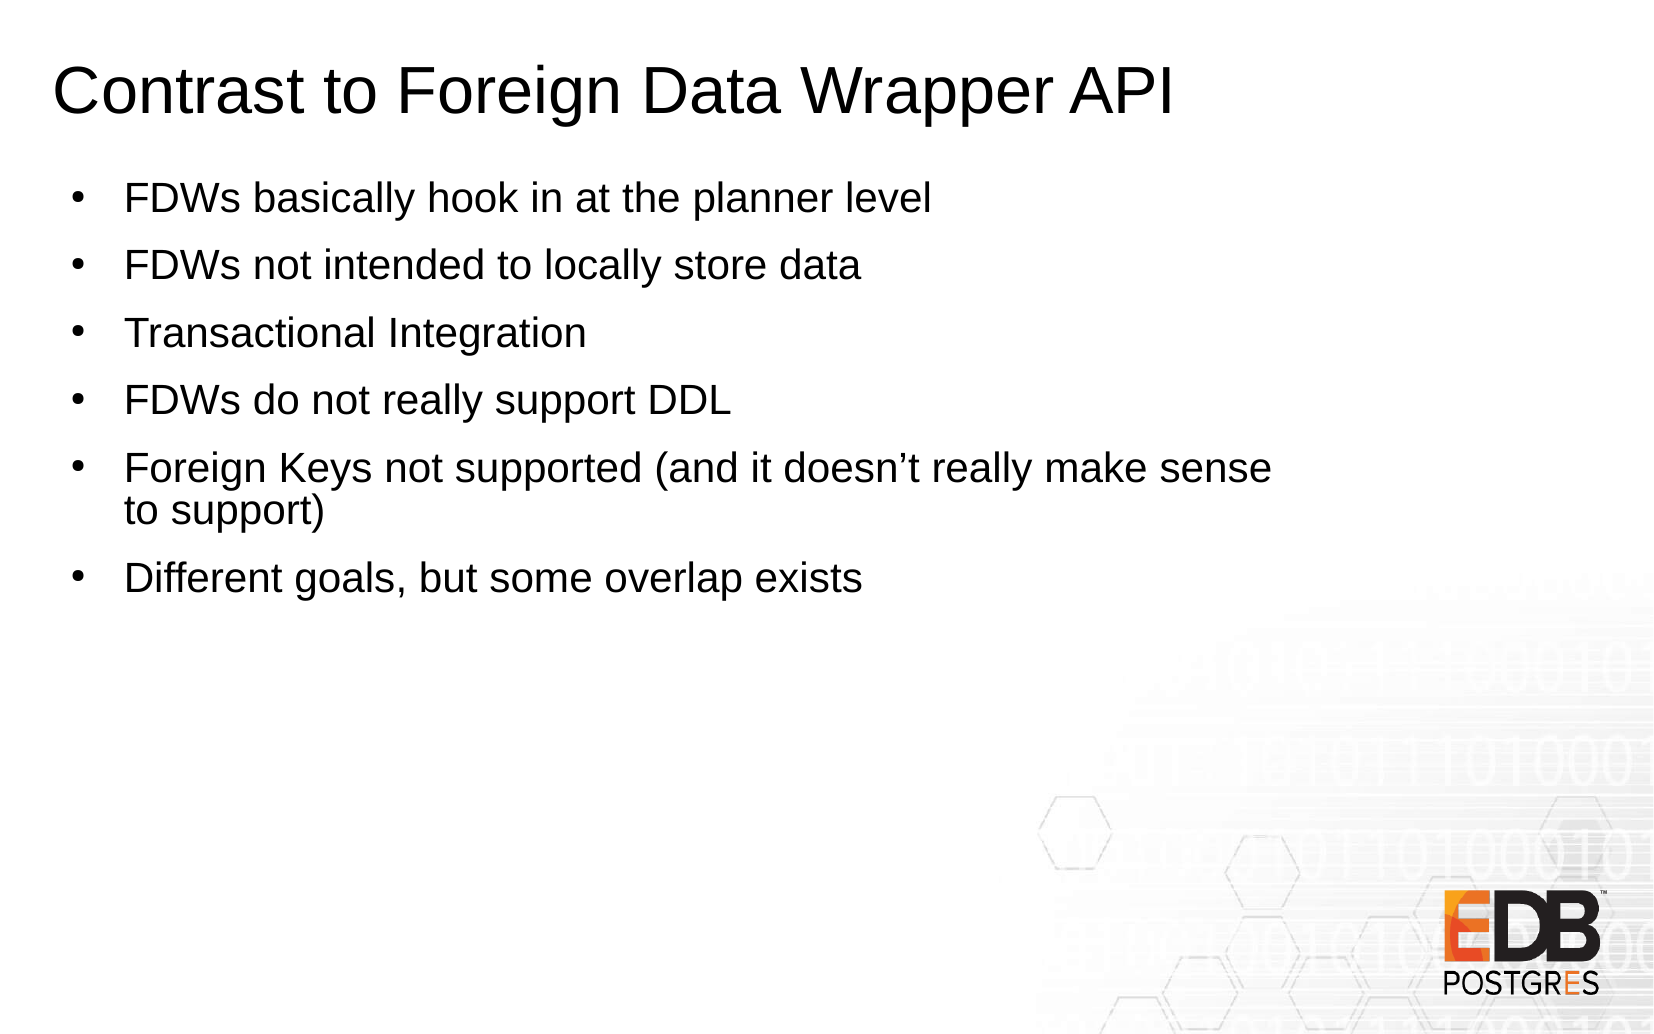

# Contrast to Foreign Data Wrapper API
FDWs basically hook in at the planner level
FDWs not intended to locally store data
Transactional Integration
FDWs do not really support DDL
Foreign Keys not supported (and it doesn’t really make sense to support)
Different goals, but some overlap exists